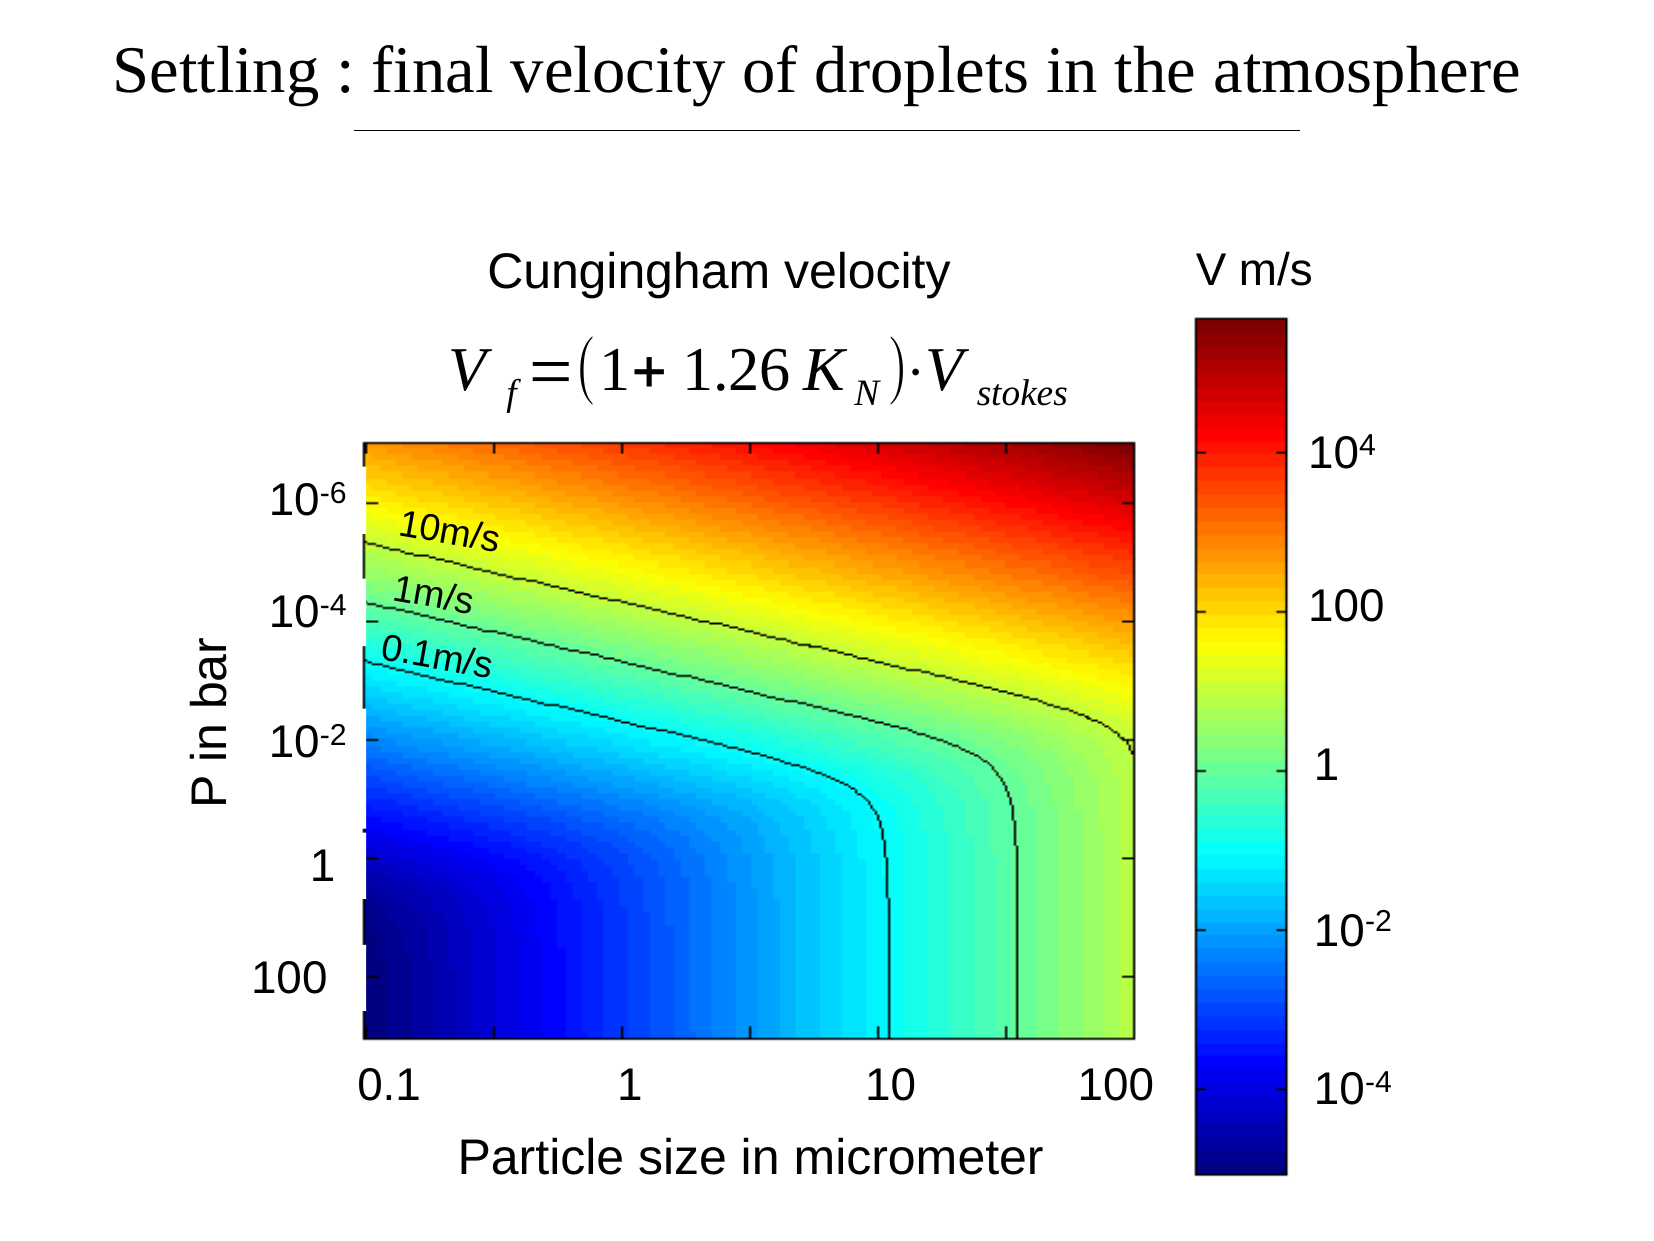

Settling : final velocity of droplets in the atmosphere
Cungingham velocity
V m/s
104
10-6
10m/s
1m/s
100
10-4
P in bar
0.1m/s
10-2
1
1
10-2
100
0.1
1
10
100
10-4
Particle size in micrometer